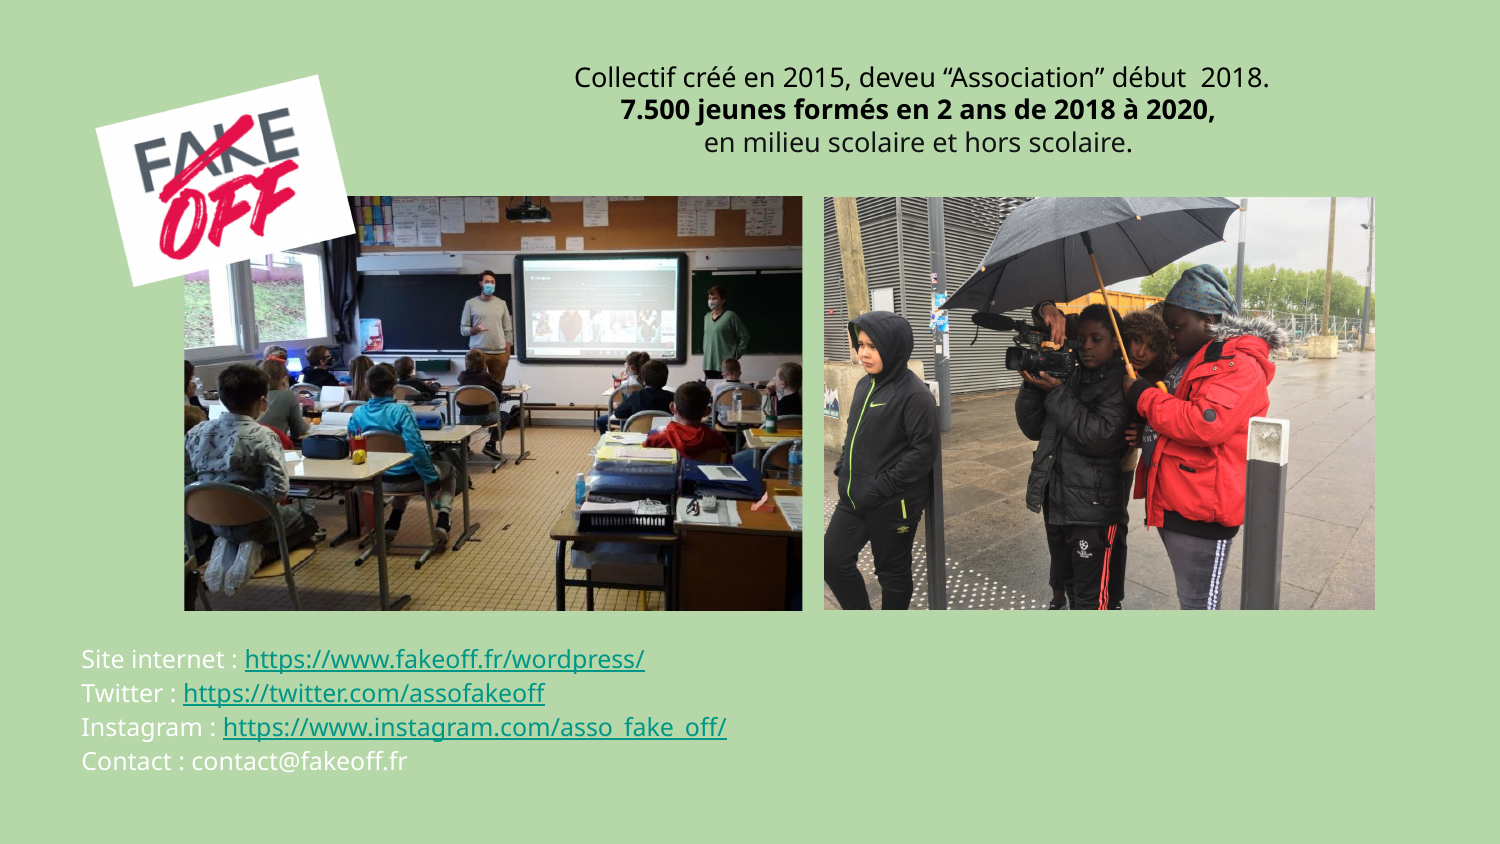

Collectif créé en 2015, deveu “Association” début 2018.
7.500 jeunes formés en 2 ans de 2018 à 2020,
en milieu scolaire et hors scolaire.
Site internet : https://www.fakeoff.fr/wordpress/
Twitter : https://twitter.com/assofakeoff
Instagram : https://www.instagram.com/asso_fake_off/
Contact : contact@fakeoff.fr